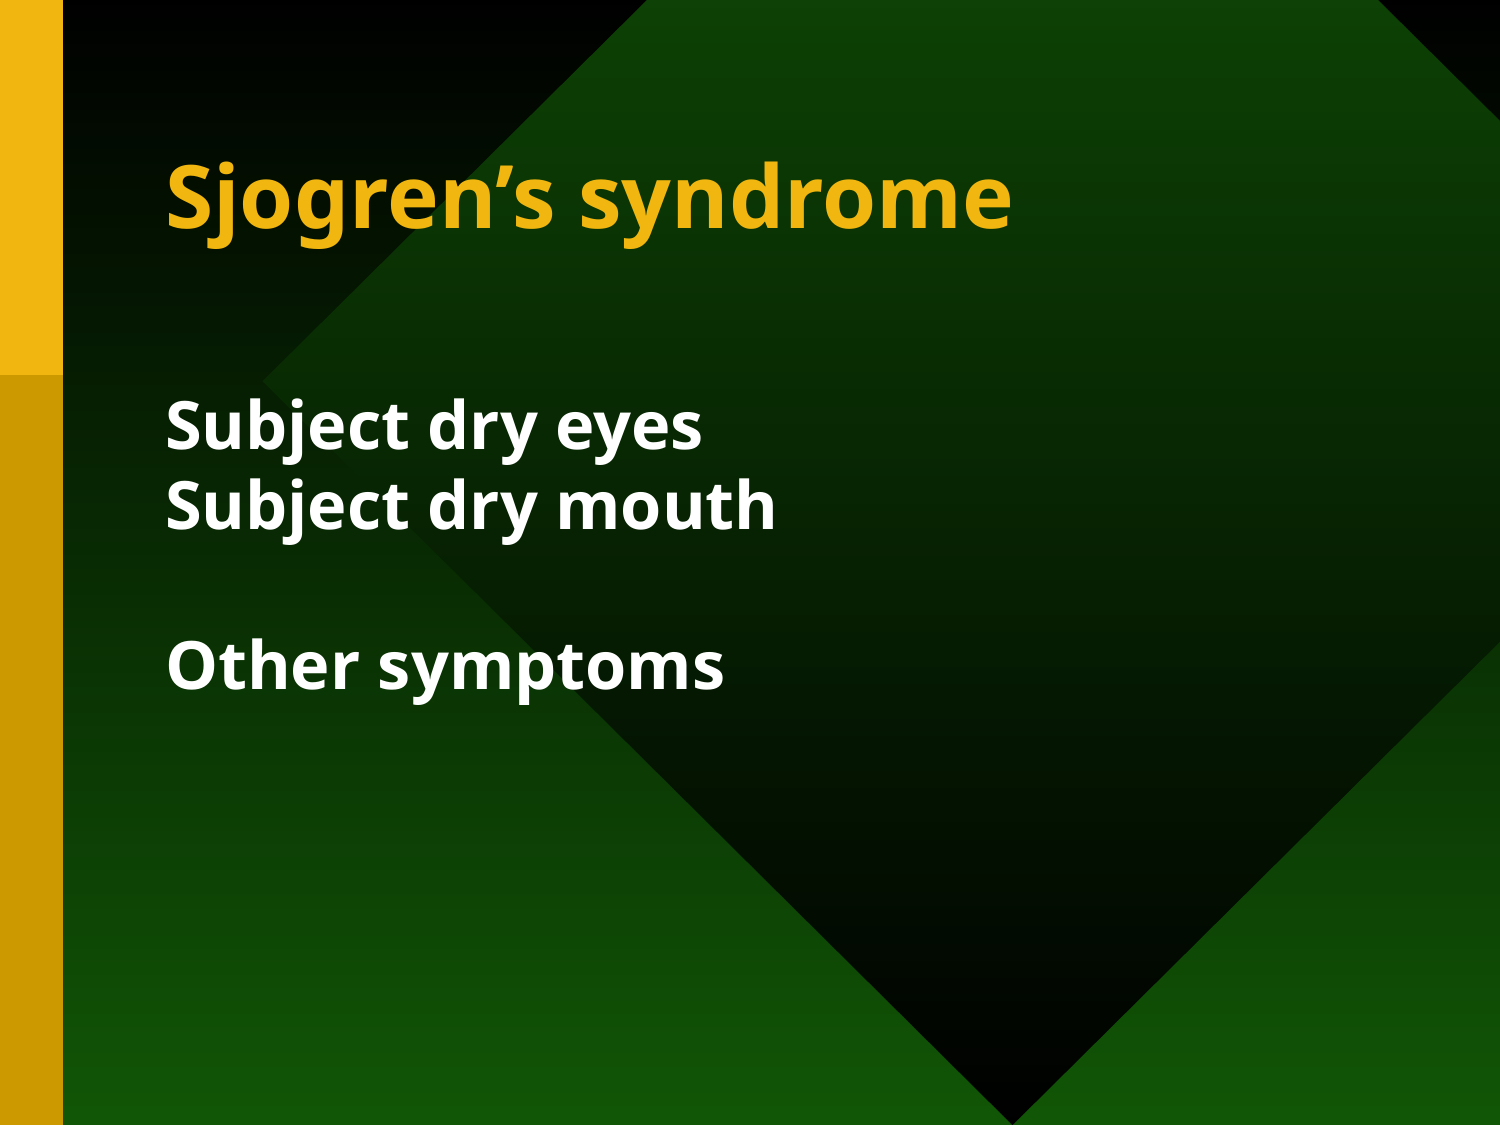

# Sjogren’s syndrome
Subject dry eyes
Subject dry mouth
Other symptoms